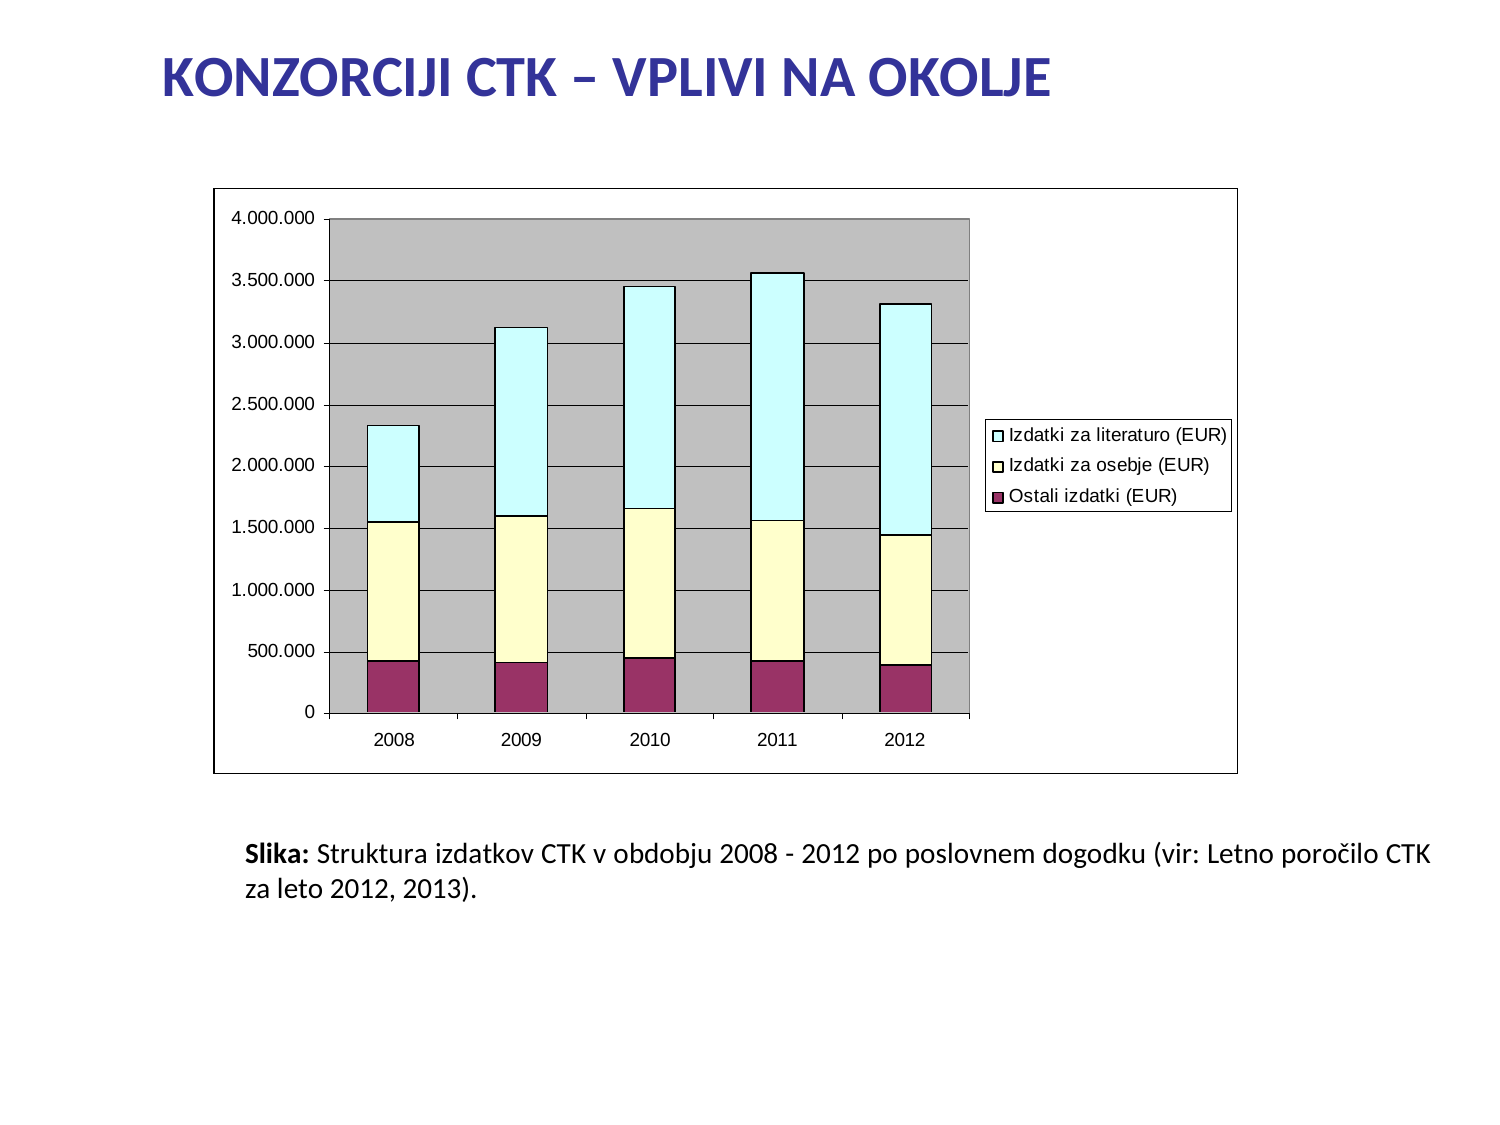

# KONZORCIJI CTK – VPLIVI NA OKOLJE
Slika: Struktura izdatkov CTK v obdobju 2008 - 2012 po poslovnem dogodku (vir: Letno poročilo CTK za leto 2012, 2013).